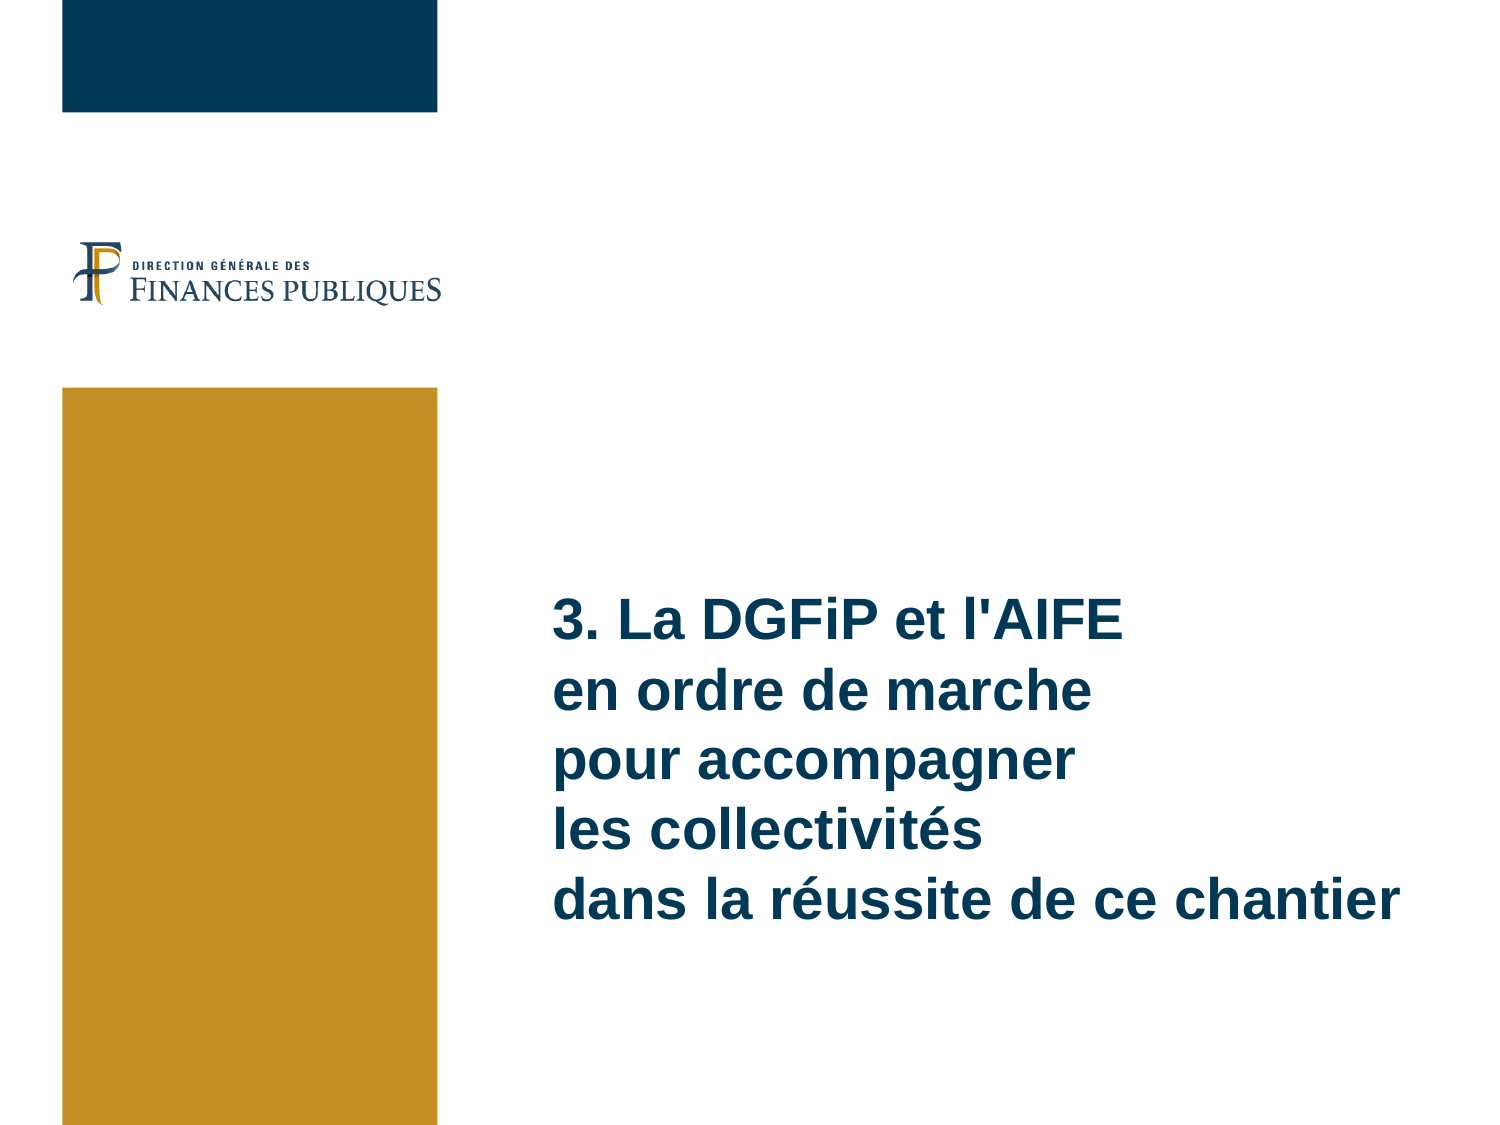

# 3. La DGFiP et l'AIFE en ordre de marche pour accompagner les collectivités dans la réussite de ce chantier